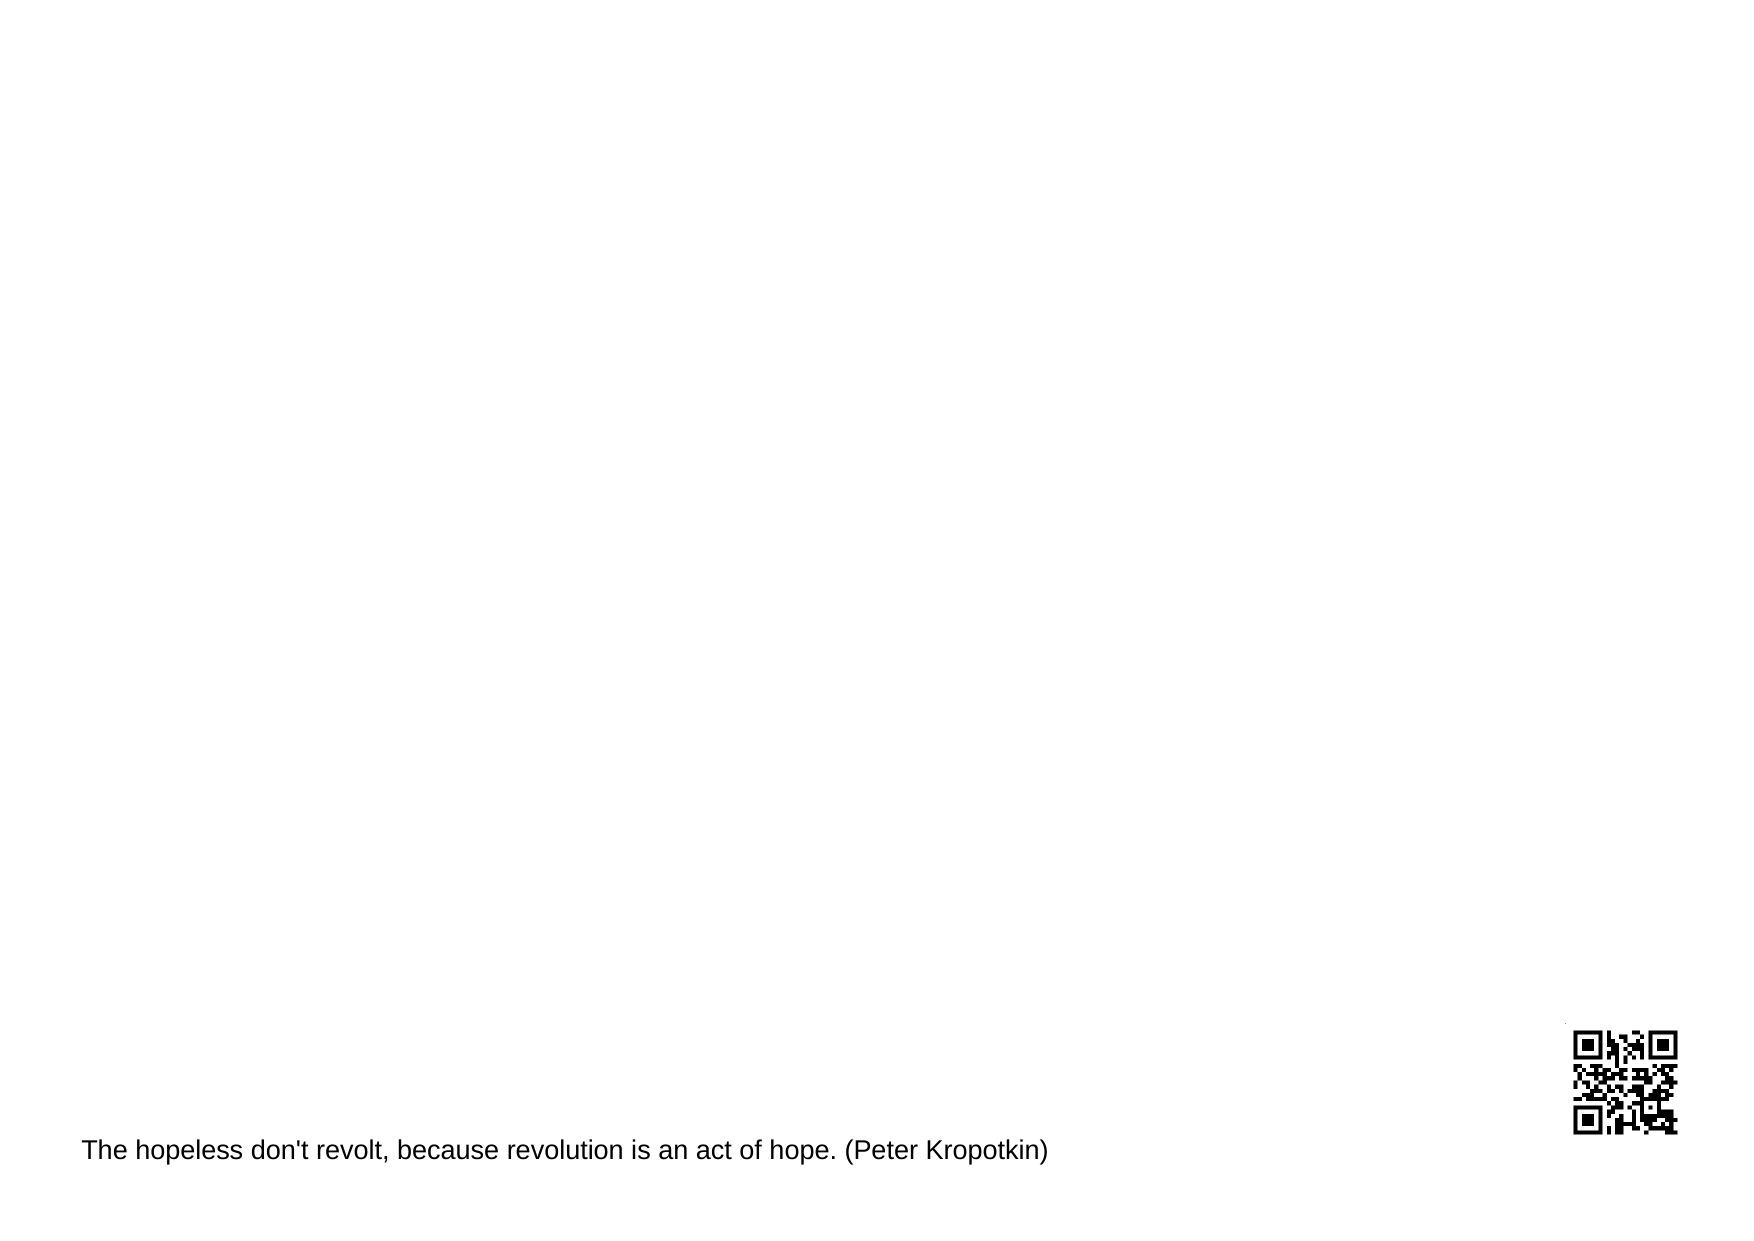

# The hopeless don't revolt, because revolution is an act of hope. (Peter Kropotkin)